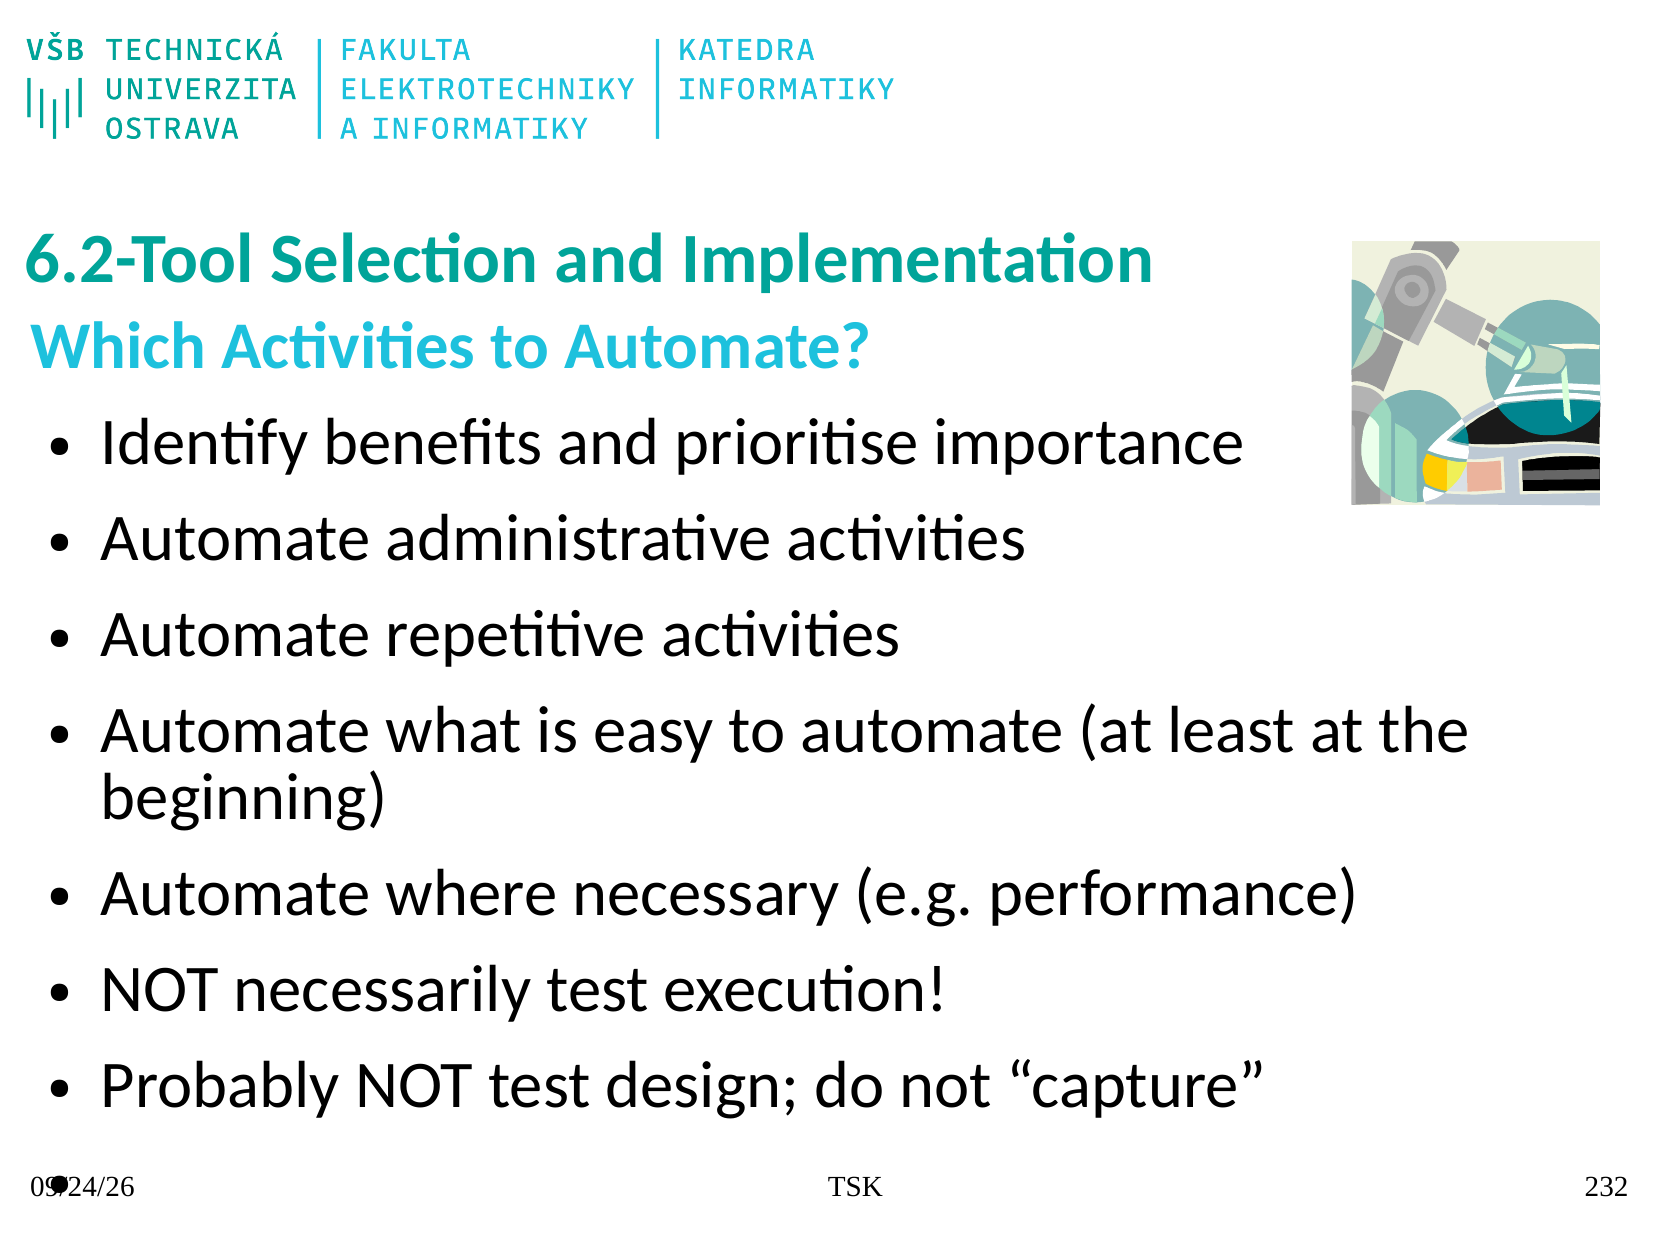

# 6.2-Tool Selection and Implementation
Which Activities to Automate?
Identify benefits and prioritise importance
Automate administrative activities
Automate repetitive activities
Automate what is easy to automate (at least at the beginning)
Automate where necessary (e.g. performance)
NOT necessarily test execution!
Probably NOT test design; do not “capture”
TSK
232